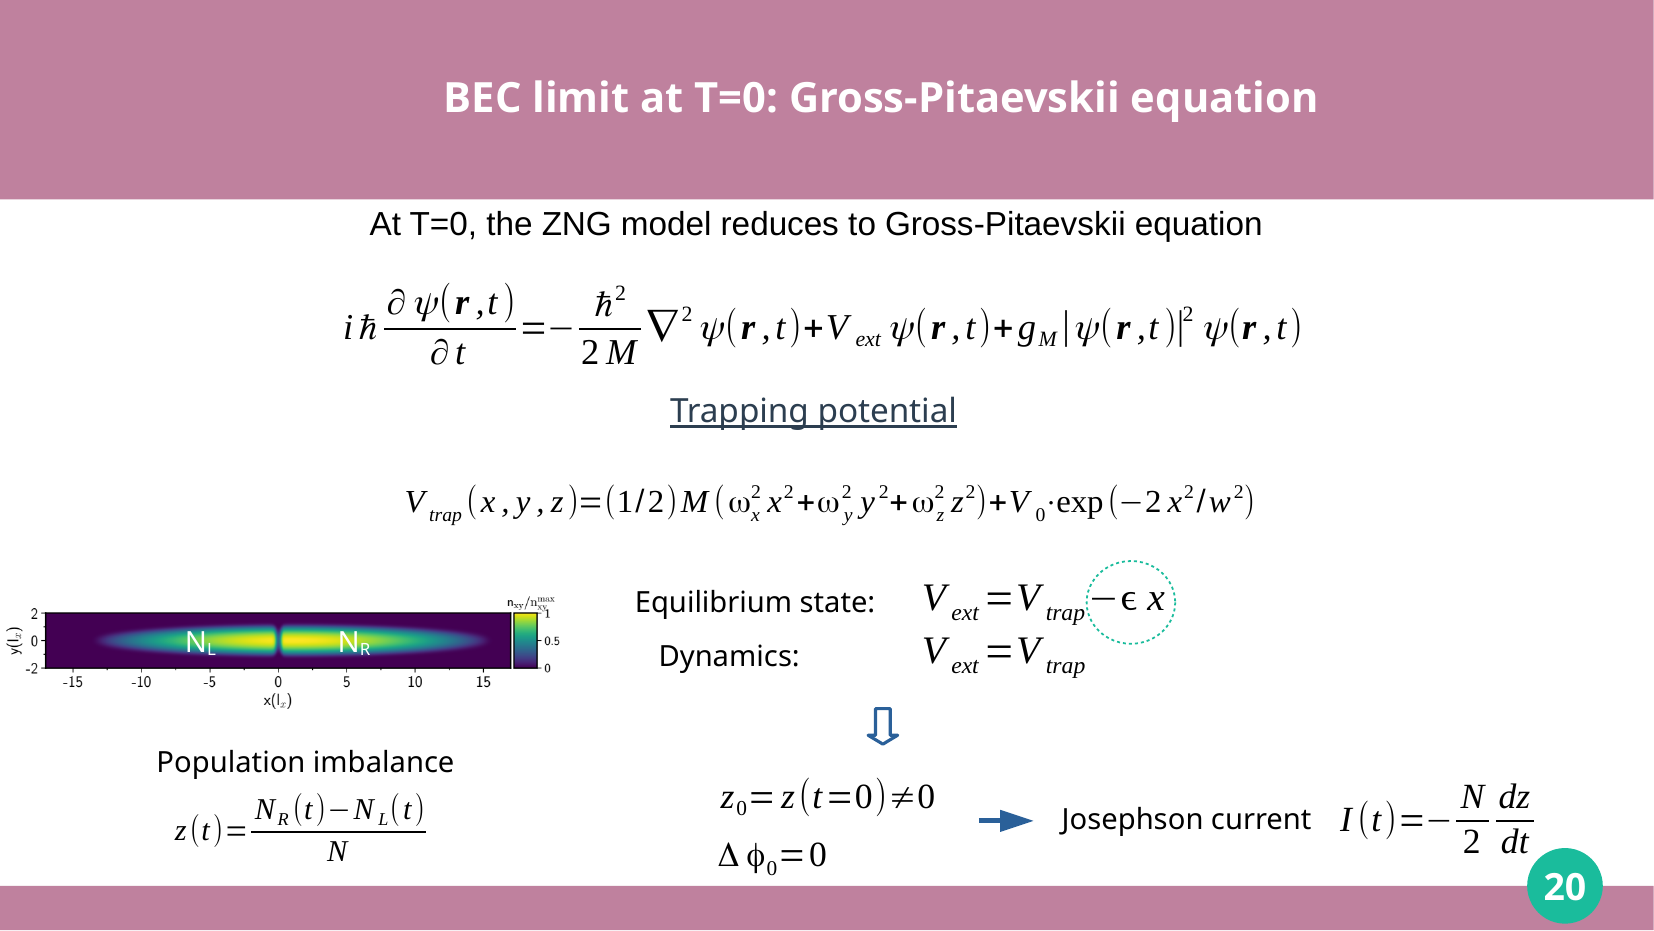

# BEC limit at T=0: Gross-Pitaevskii equation
At T=0, the ZNG model reduces to Gross-Pitaevskii equation
Trapping potential
Equilibrium state:
NL
NR
Dynamics:
Population imbalance
 Josephson current